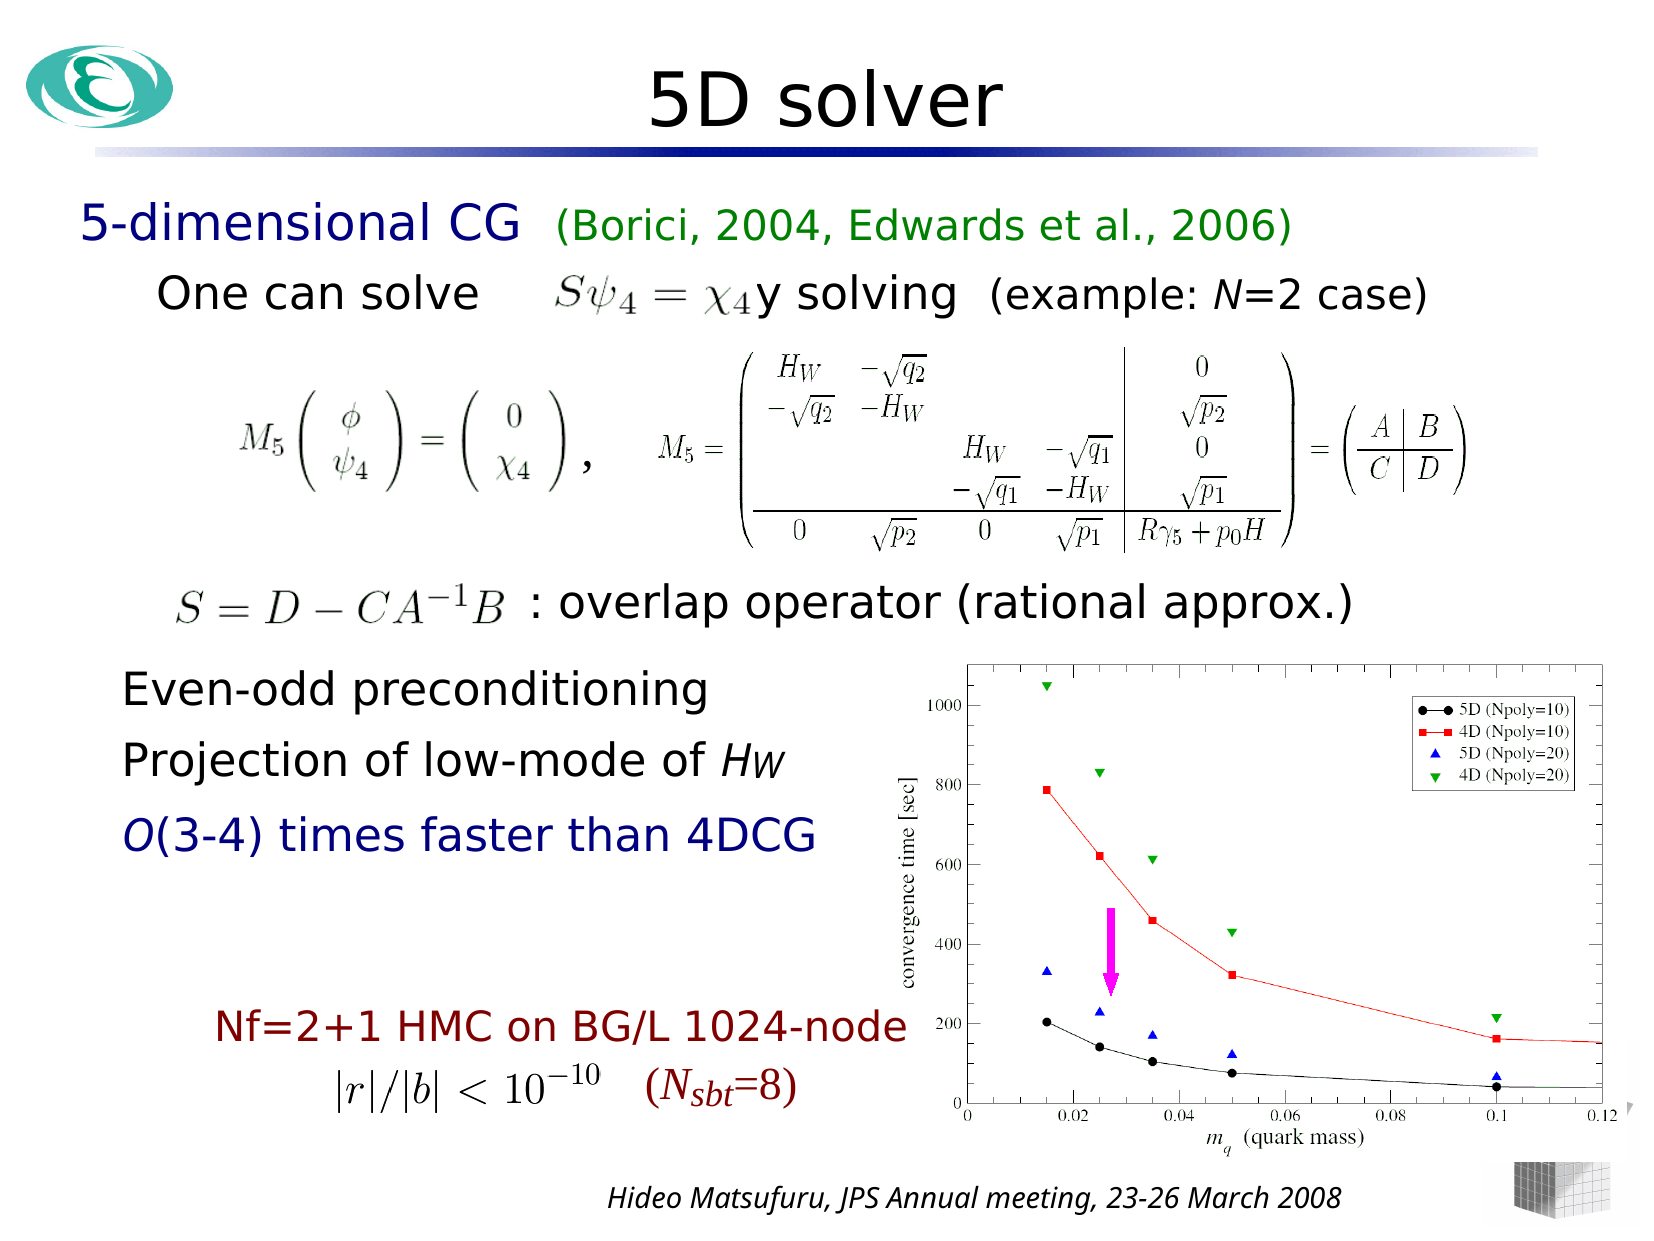

# 5D solver
5-dimensional CG (Borici, 2004, Edwards et al., 2006)
One can solve by solving (example: N=2 case)
,
: overlap operator (rational approx.)
Even-odd preconditioning
Projection of low-mode of HW
O(3-4) times faster than 4DCG
Nf=2+1 HMC on BG/L 1024-node
(Nsbt=8)